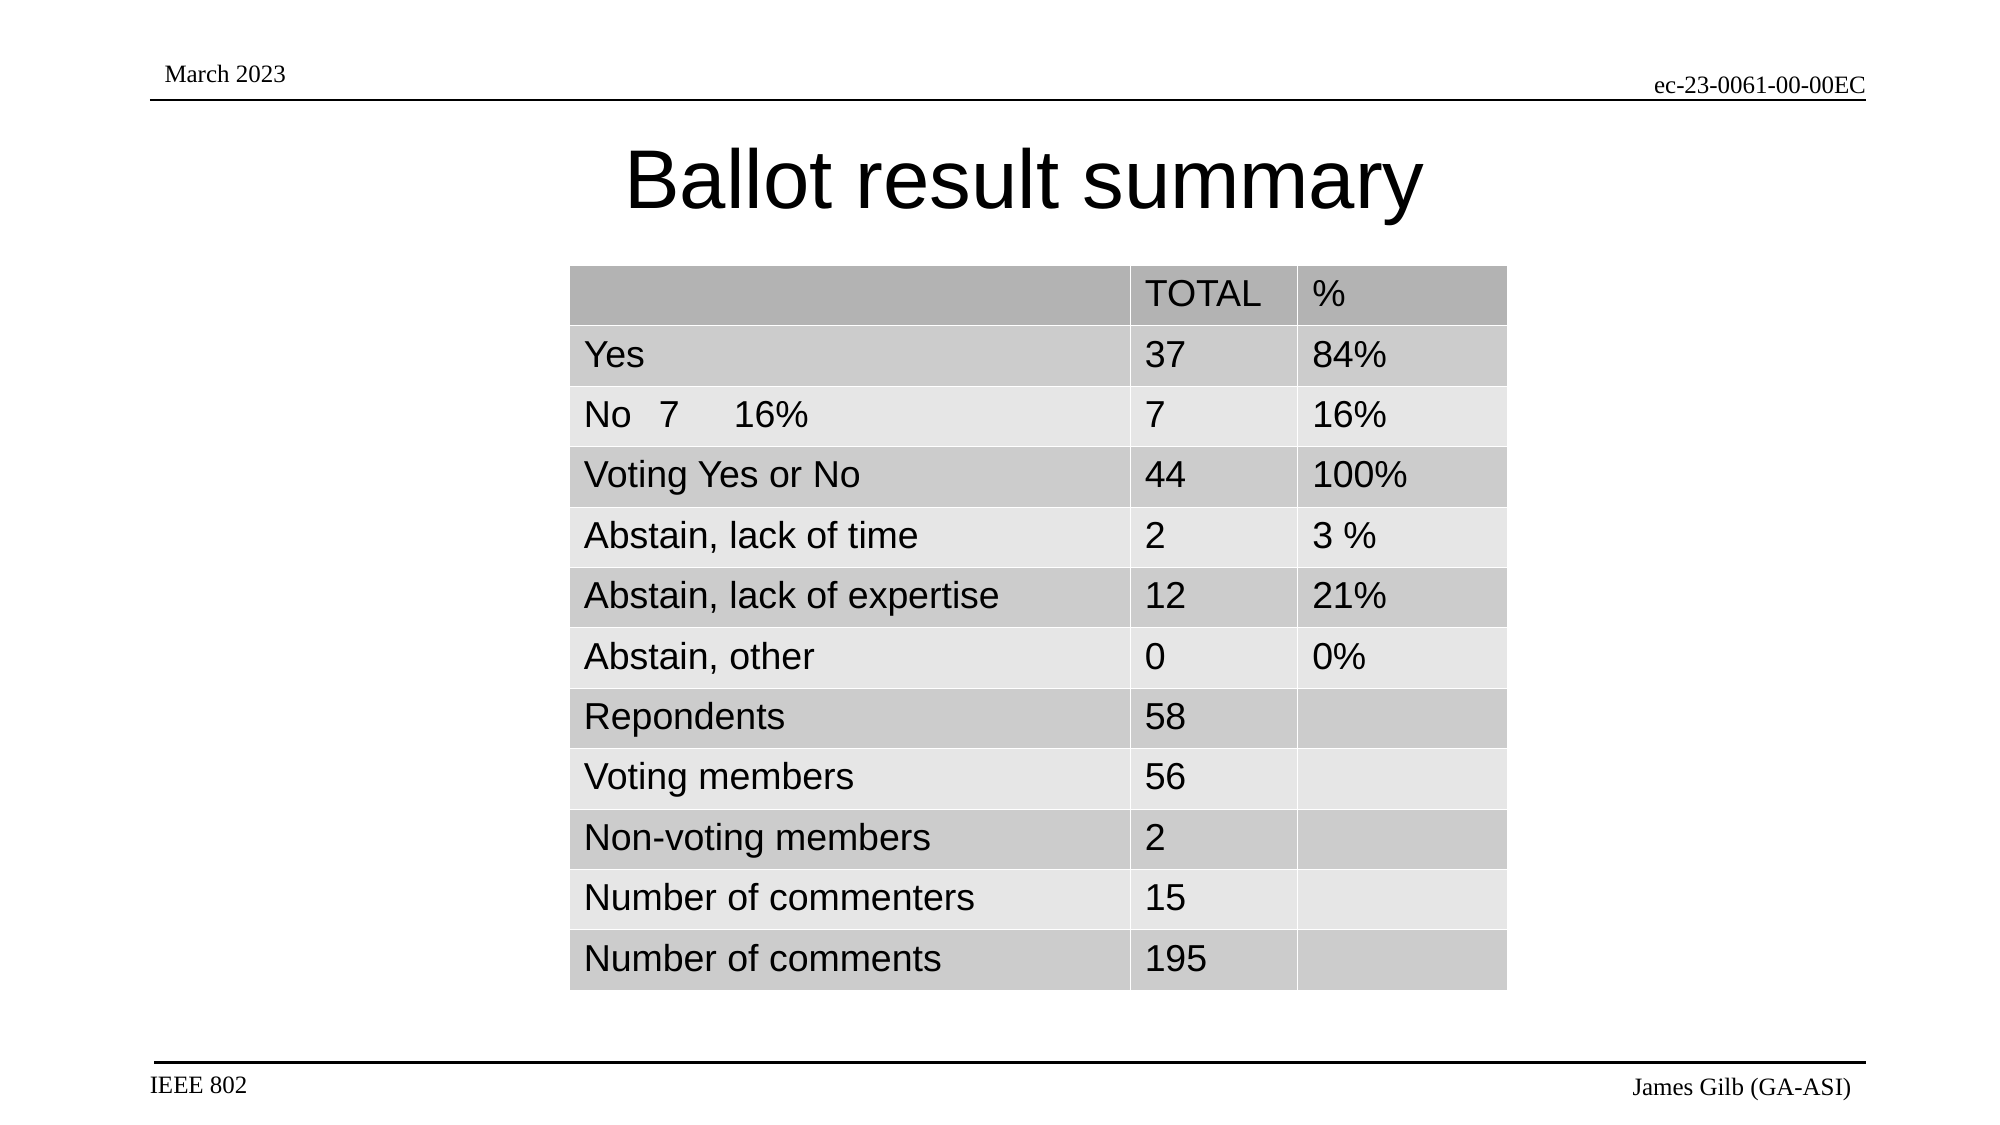

# Ballot result summary
| | TOTAL | % |
| --- | --- | --- |
| Yes | 37 | 84% |
| No 7 16% | 7 | 16% |
| Voting Yes or No | 44 | 100% |
| Abstain, lack of time | 2 | 3 % |
| Abstain, lack of expertise | 12 | 21% |
| Abstain, other | 0 | 0% |
| Repondents | 58 | |
| Voting members | 56 | |
| Non-voting members | 2 | |
| Number of commenters | 15 | |
| Number of comments | 195 | |